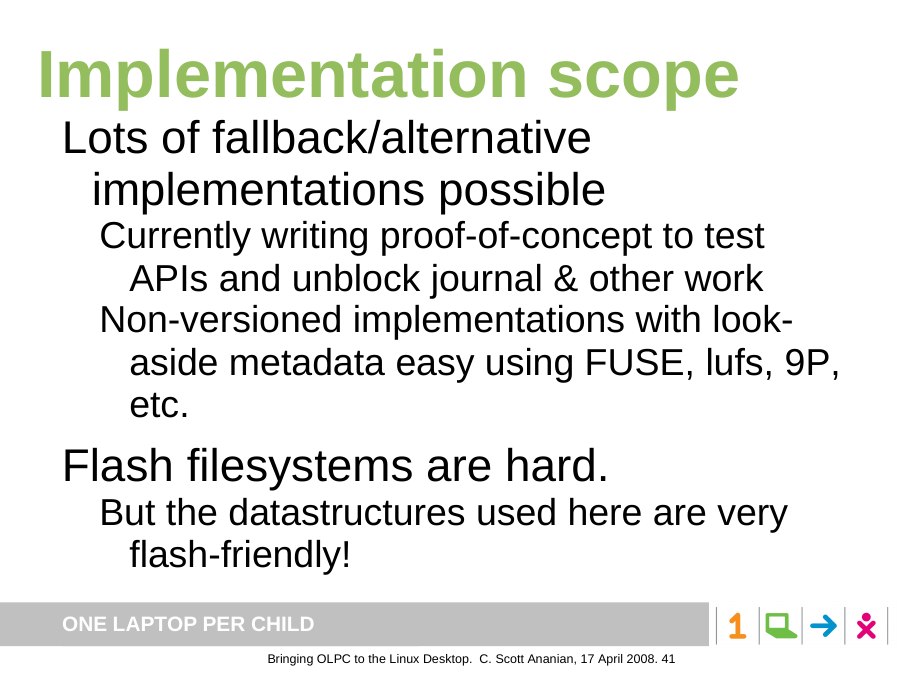

# Implementation scope
Lots of fallback/alternative implementations possible
Currently writing proof-of-concept to test APIs and unblock journal & other work
Non-versioned implementations with look-aside metadata easy using FUSE, lufs, 9P, etc.
Flash filesystems are hard.
But the datastructures used here are very flash-friendly!